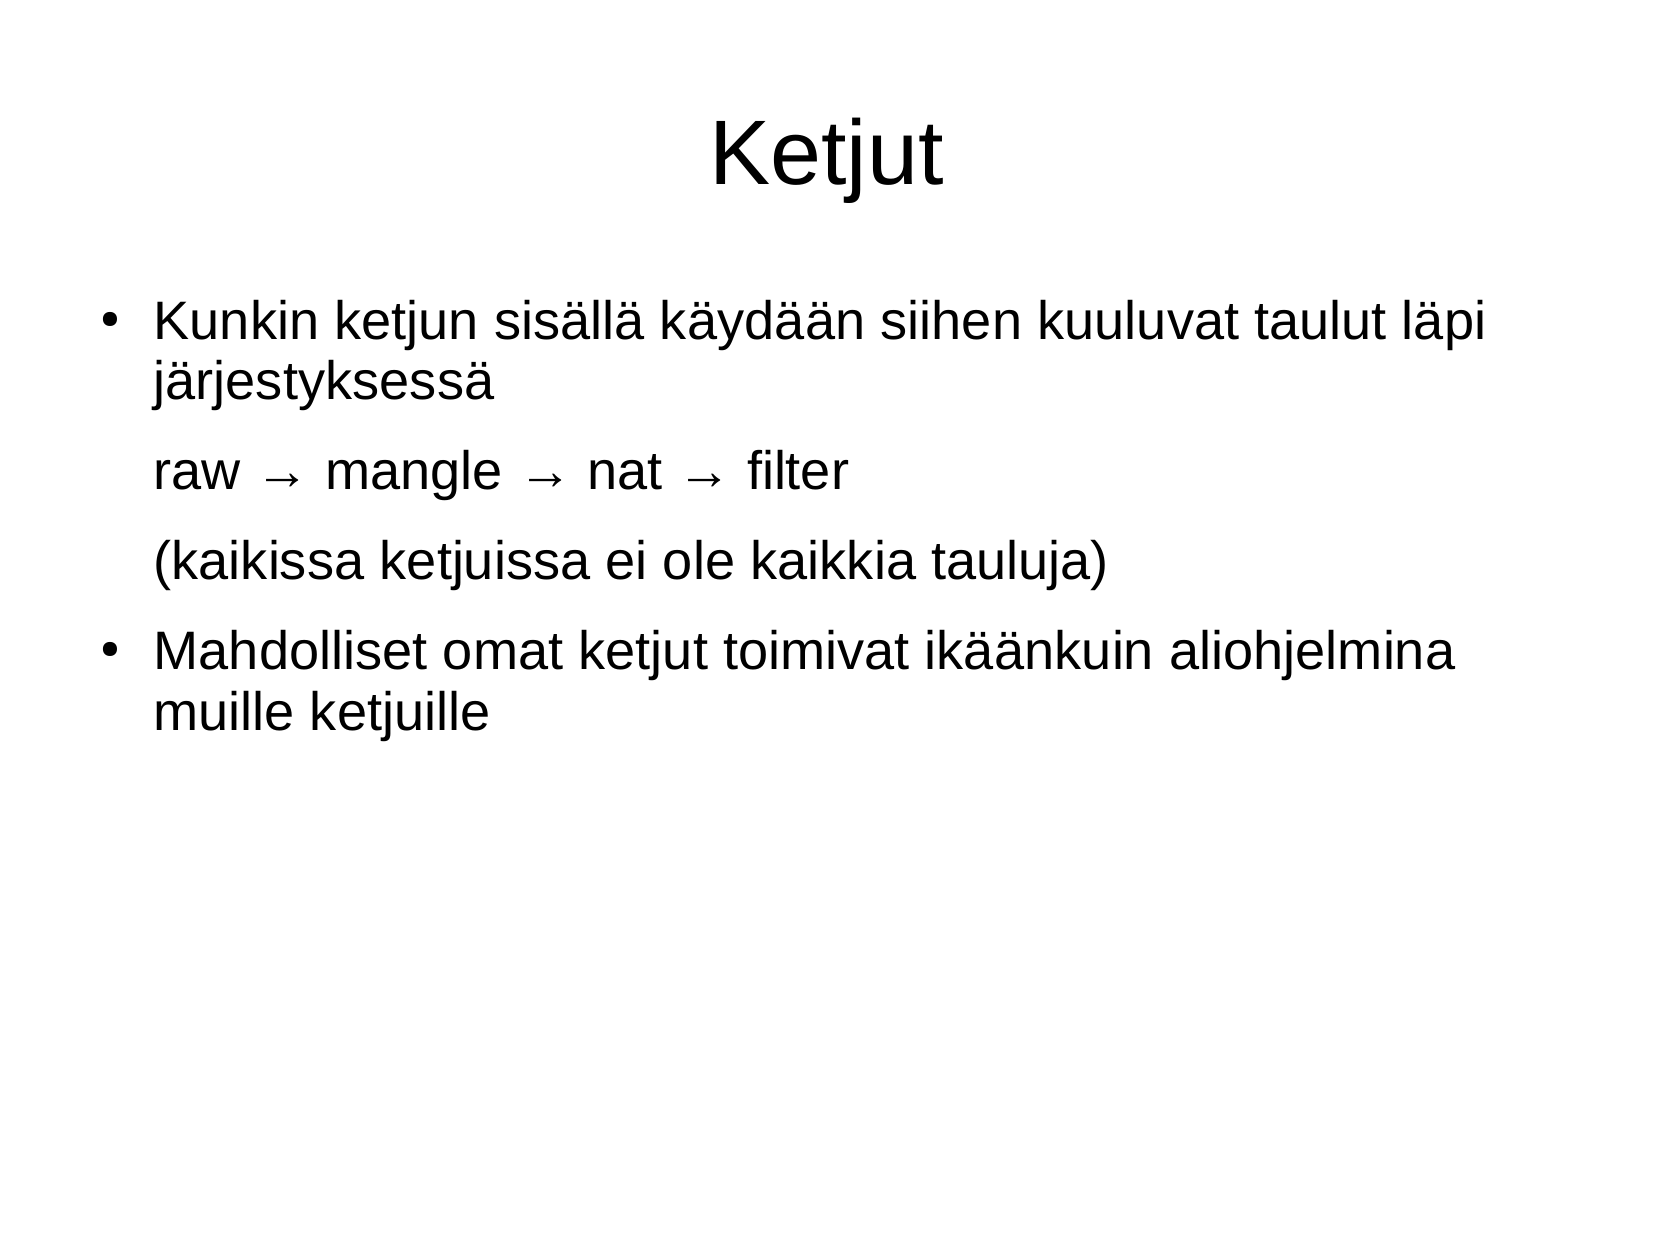

# Ketjut
Kunkin ketjun sisällä käydään siihen kuuluvat taulut läpi järjestyksessä
raw → mangle → nat → filter
(kaikissa ketjuissa ei ole kaikkia tauluja)
Mahdolliset omat ketjut toimivat ikäänkuin aliohjelmina muille ketjuille